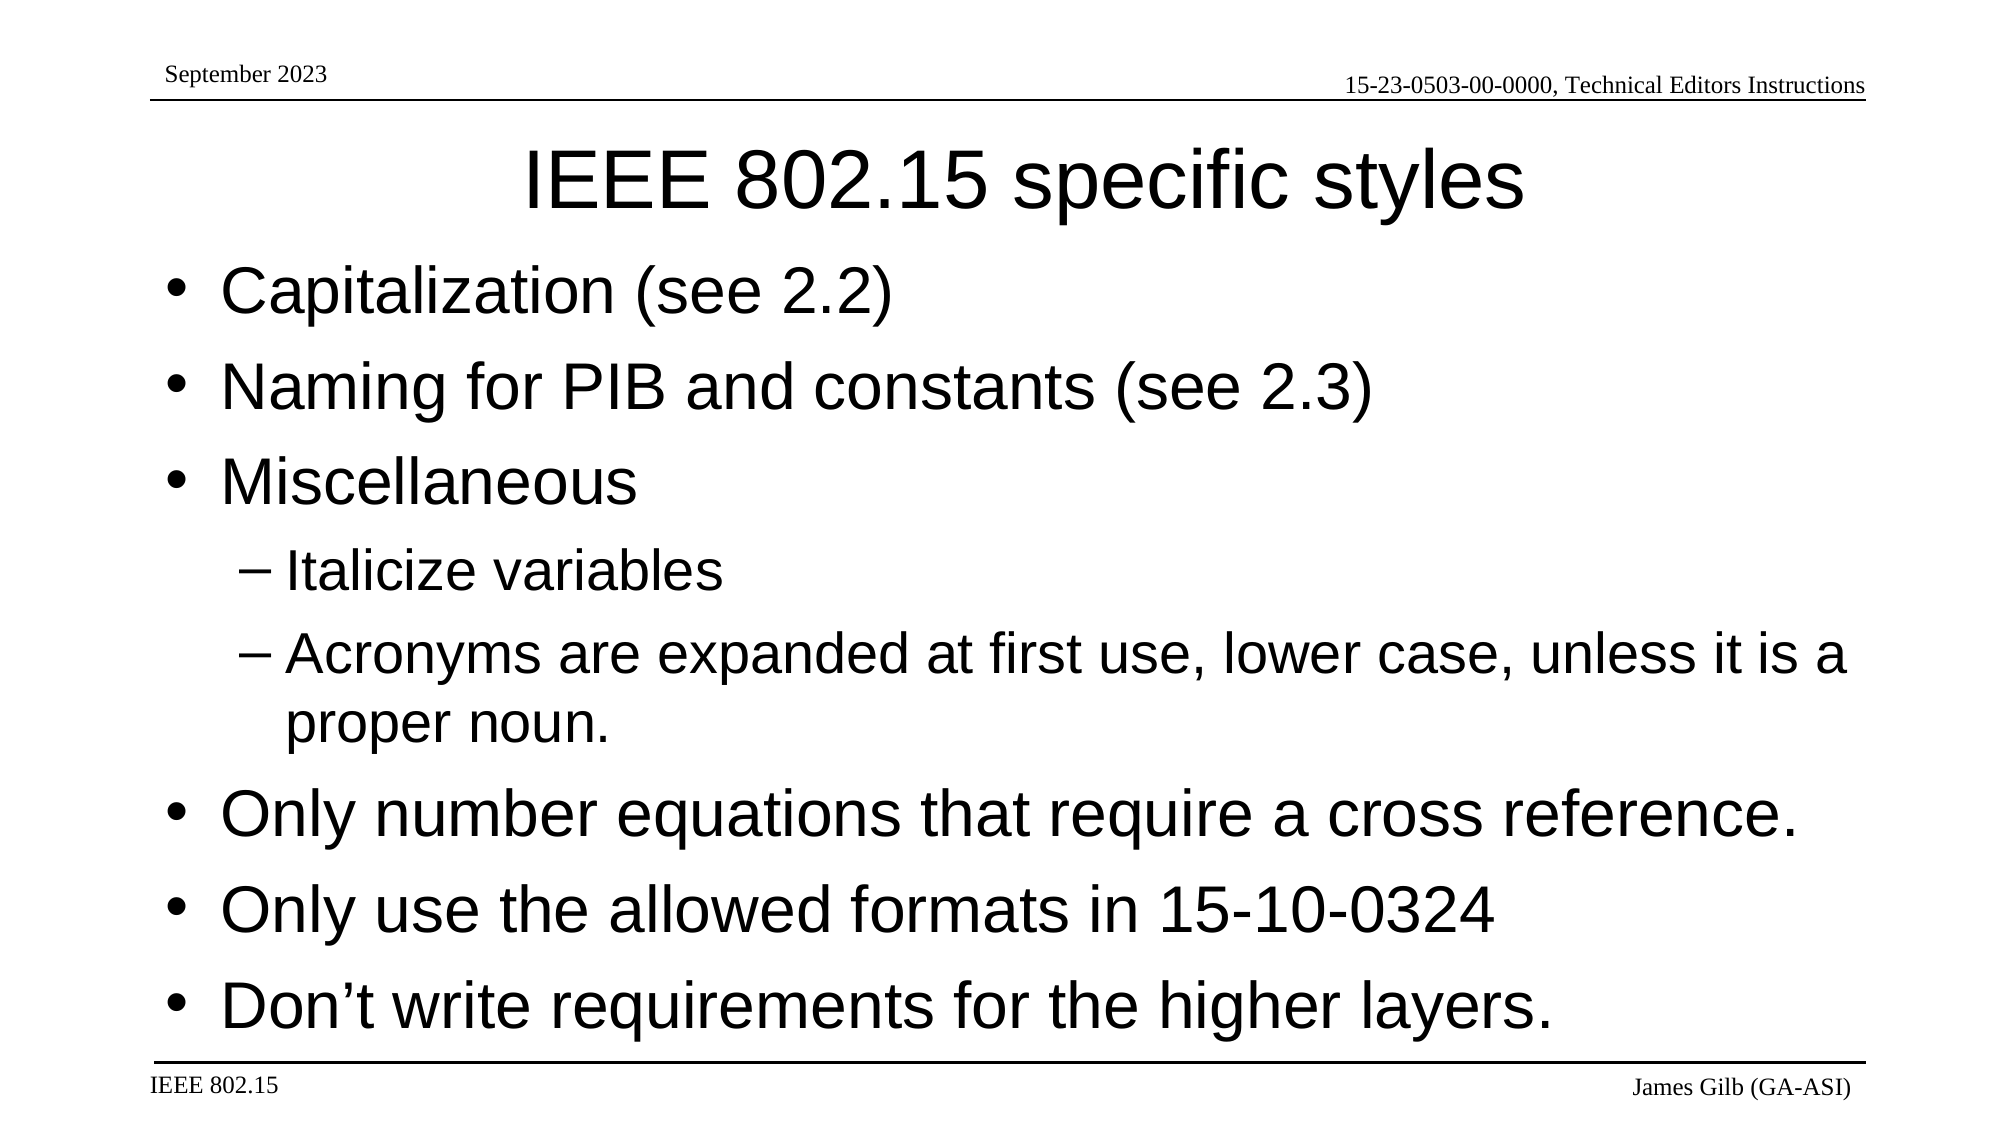

# IEEE 802.15 specific styles
Capitalization (see 2.2)
Naming for PIB and constants (see 2.3)
Miscellaneous
Italicize variables
Acronyms are expanded at first use, lower case, unless it is a proper noun.
Only number equations that require a cross reference.
Only use the allowed formats in 15-10-0324
Don’t write requirements for the higher layers.